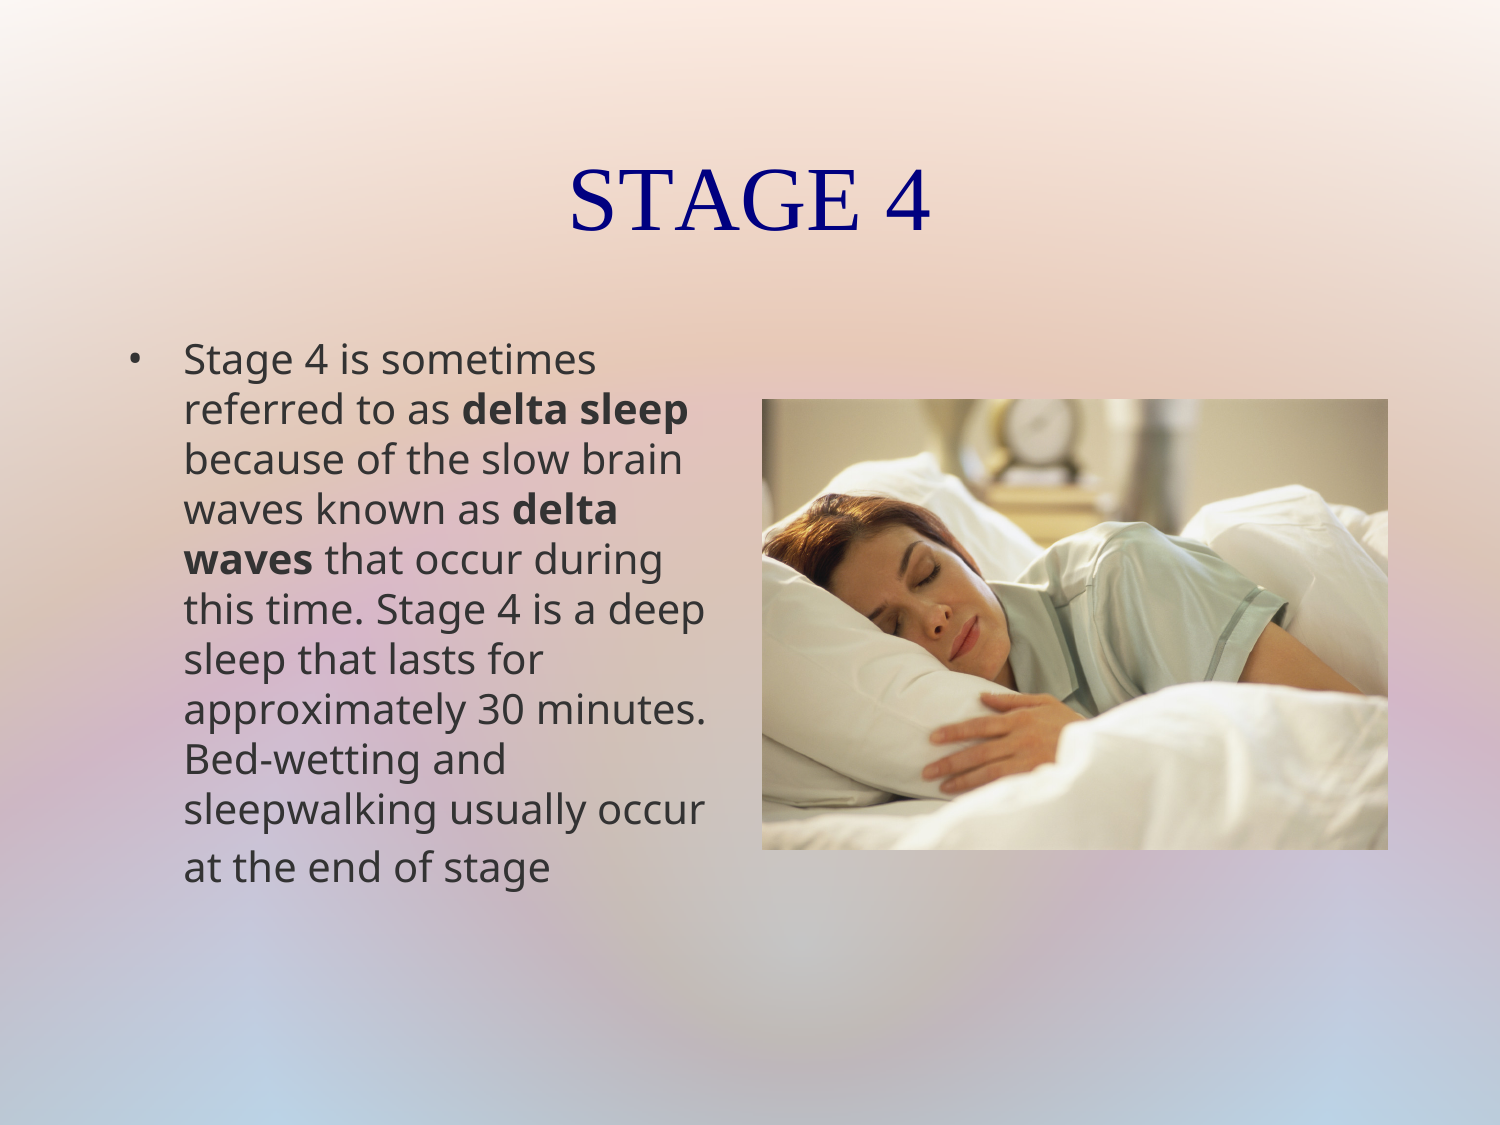

# STAGE 4
Stage 4 is sometimes referred to as delta sleep because of the slow brain waves known as delta waves that occur during this time. Stage 4 is a deep sleep that lasts for approximately 30 minutes. Bed-wetting and sleepwalking usually occur at the end of stage